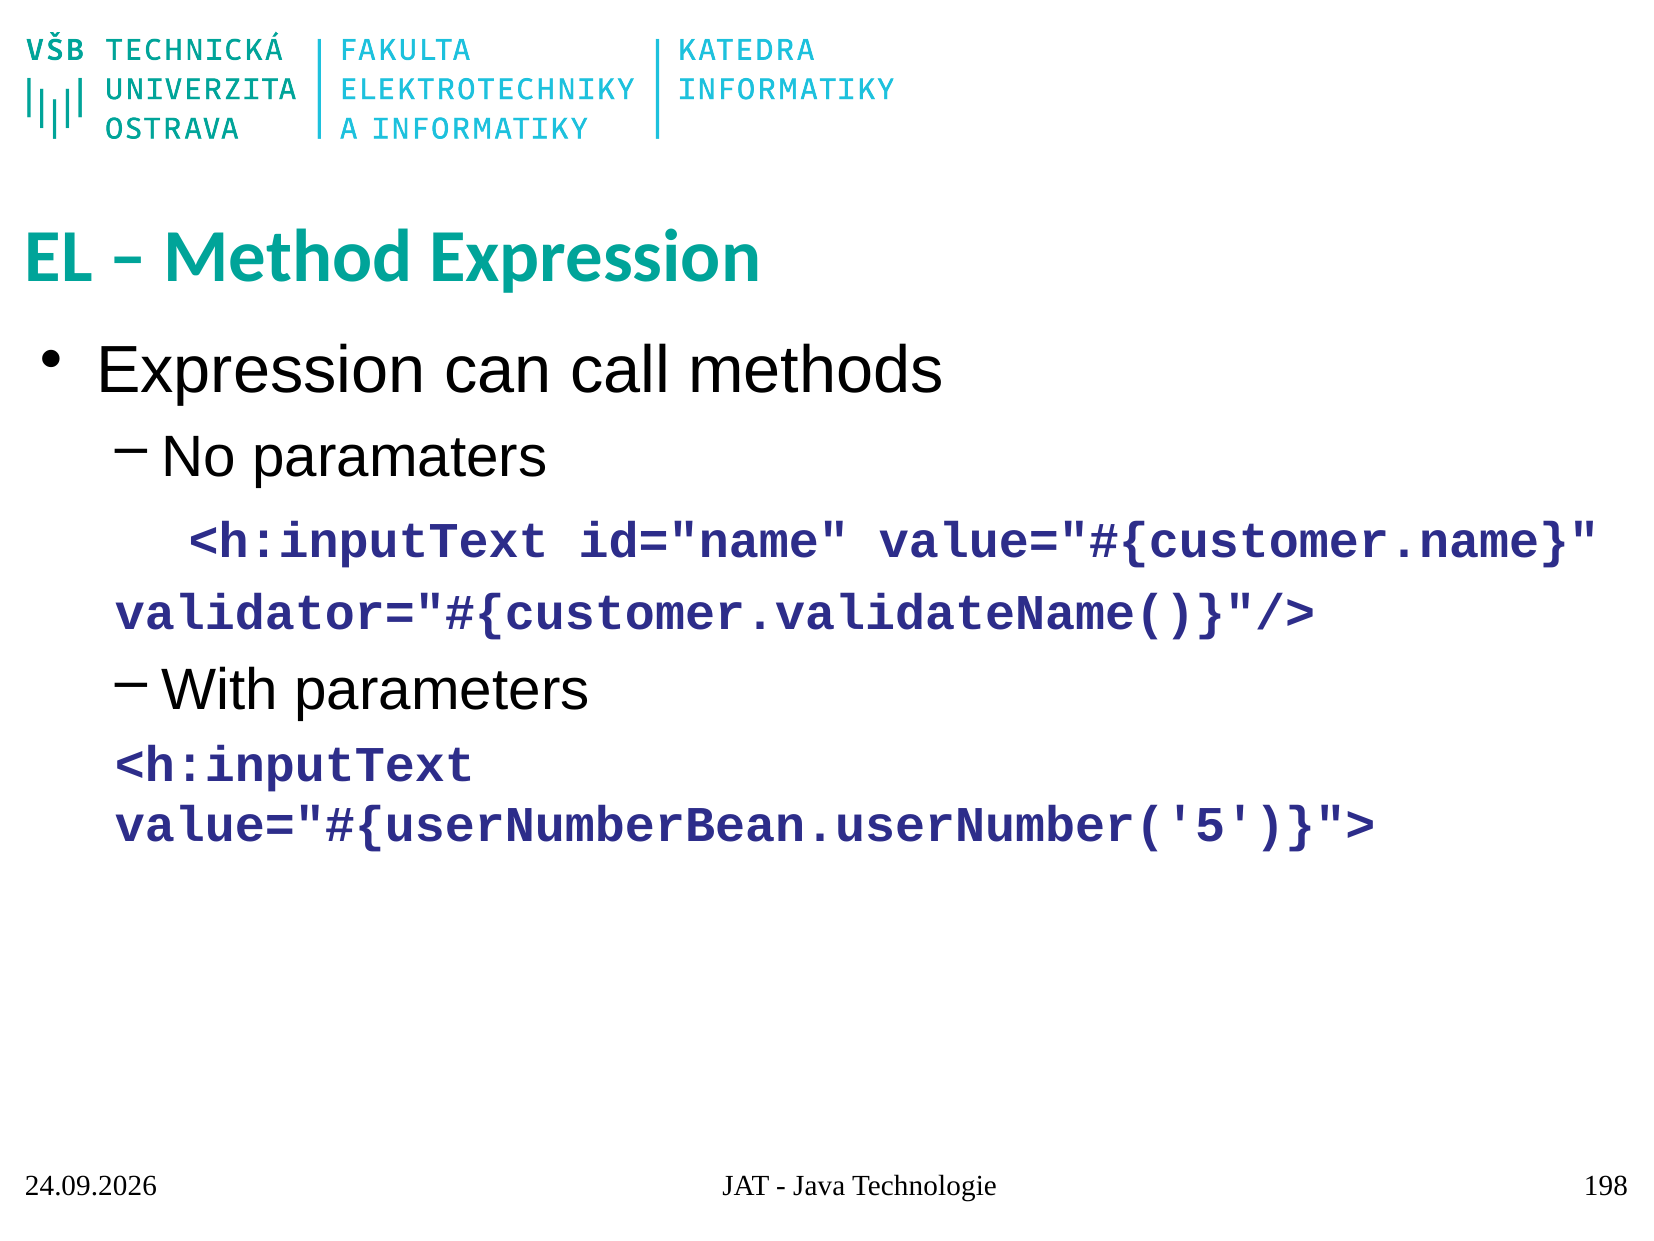

EL – Method Expression
# Expression can call methods
No paramaters
	<h:inputText id="name" value="#{customer.name}"
validator="#{customer.validateName()}"/>
With parameters
<h:inputText value="#{userNumberBean.userNumber('5')}">
JAT - Java Technologie
198